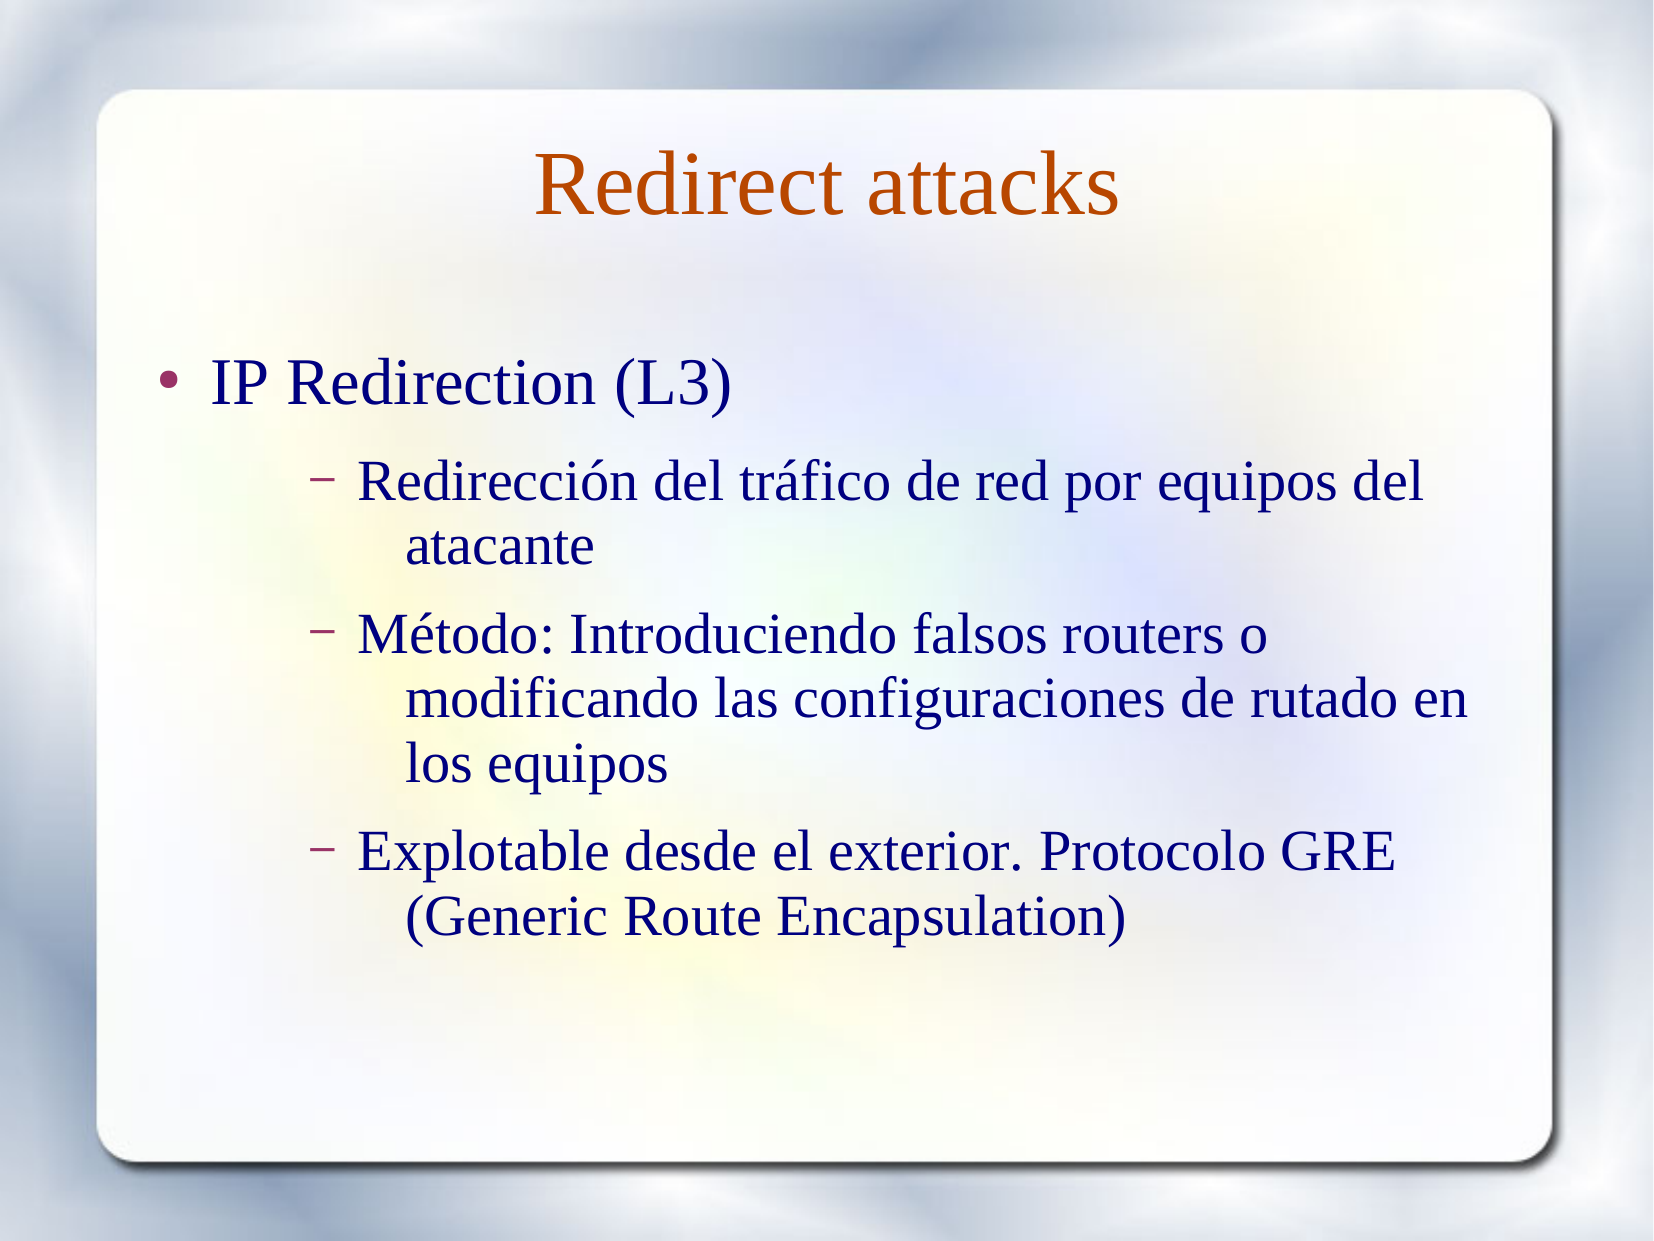

# Redirect attacks
IP Redirection (L3)
Redirección del tráfico de red por equipos del atacante
Método: Introduciendo falsos routers o modificando las configuraciones de rutado en los equipos
Explotable desde el exterior. Protocolo GRE (Generic Route Encapsulation)